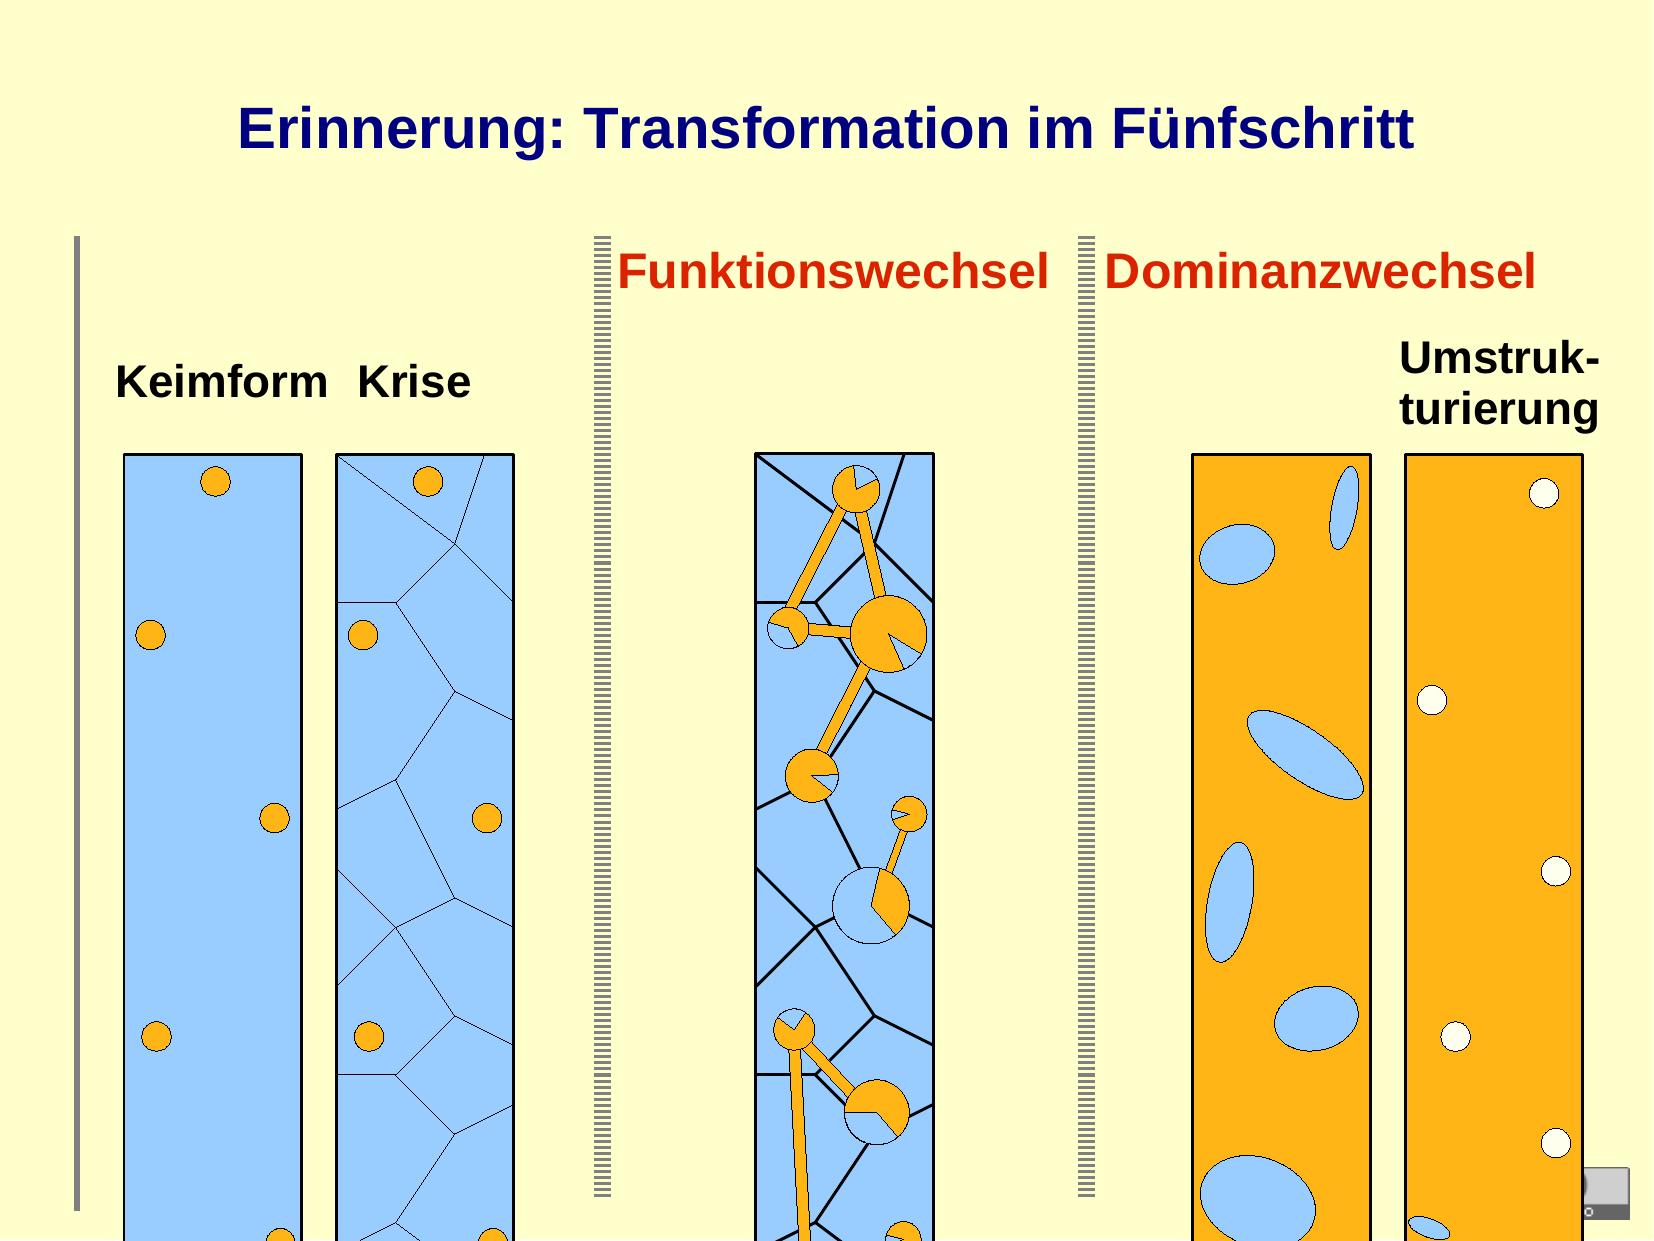

# Erinnerung: Transformation im Fünfschritt
Funktionswechsel
Dominanzwechsel
Umstruk-
turierung
Keimform
Krise